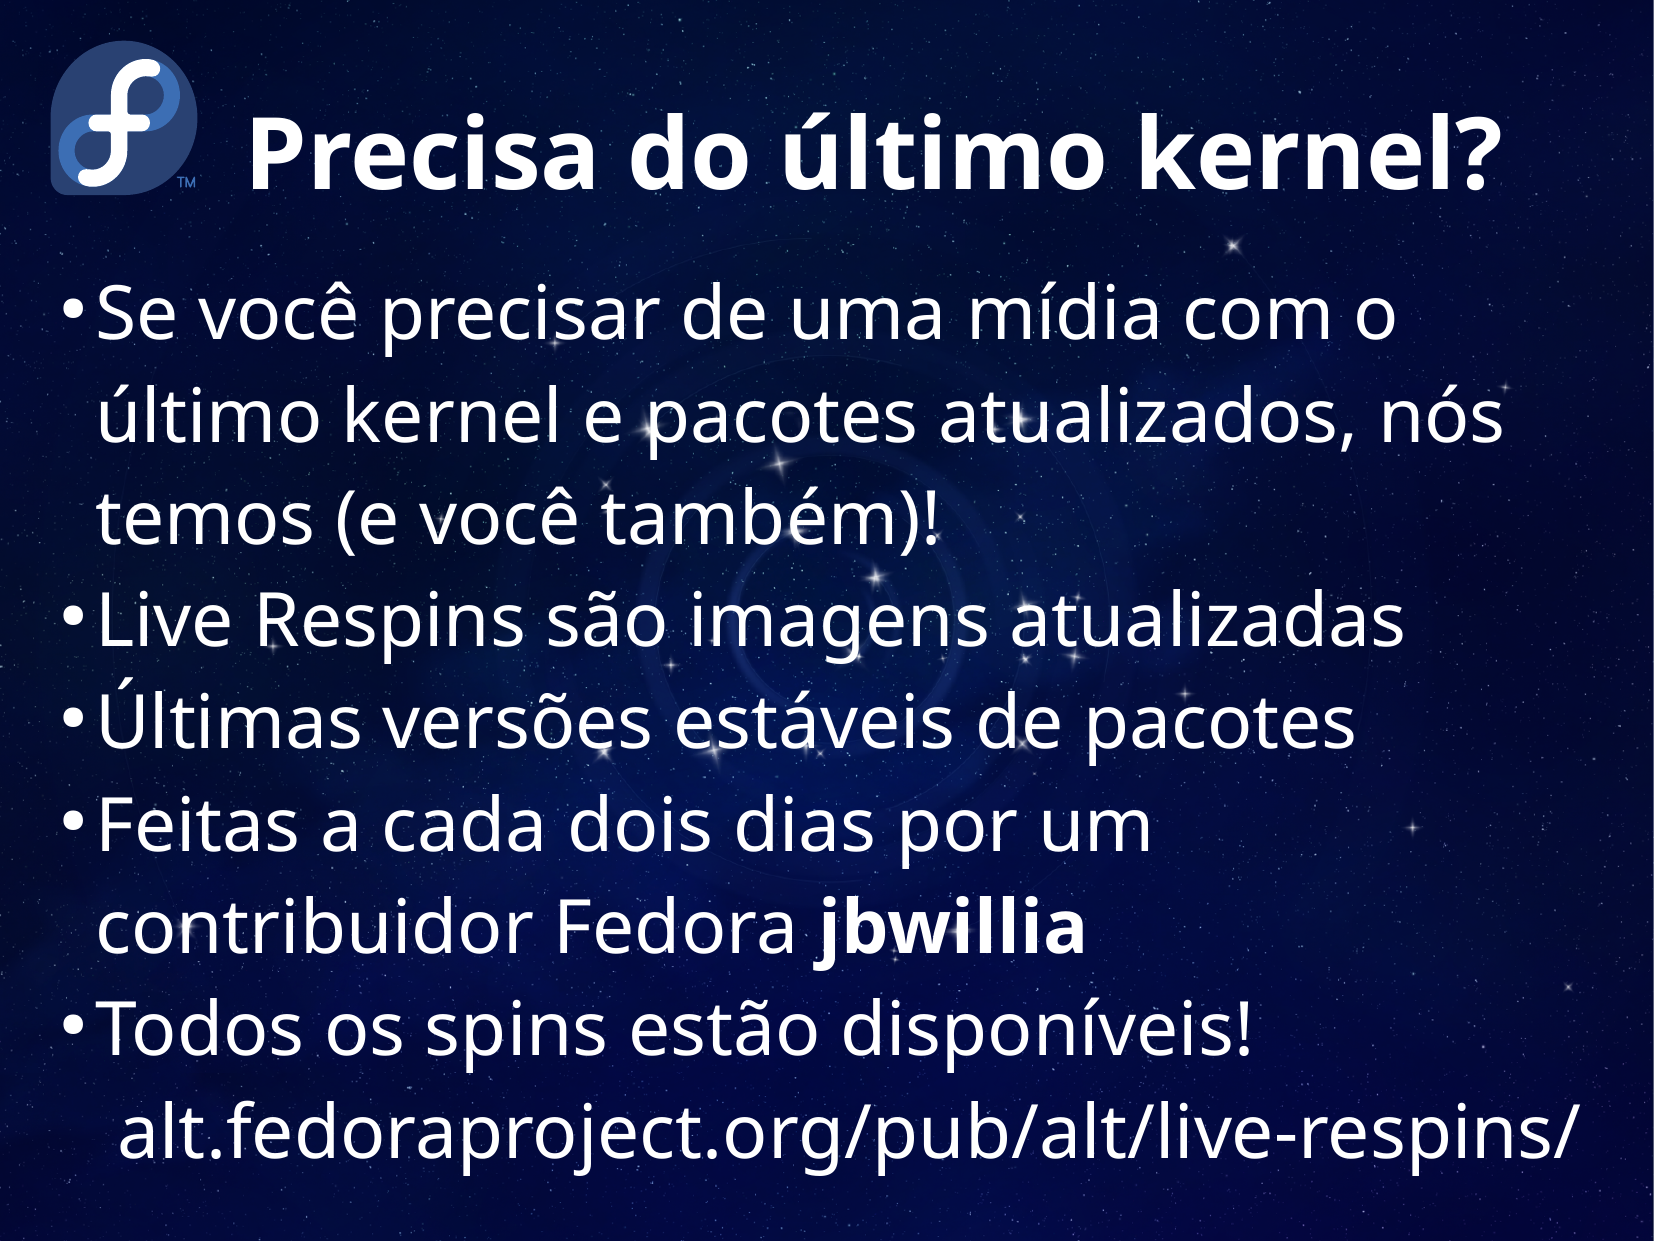

Precisa do último kernel?
Se você precisar de uma mídia com o último kernel e pacotes atualizados, nós temos (e você também)!
Live Respins são imagens atualizadas
Últimas versões estáveis de pacotes
Feitas a cada dois dias por um contribuidor Fedora jbwillia
Todos os spins estão disponíveis!
alt.fedoraproject.org/pub/alt/live-respins/